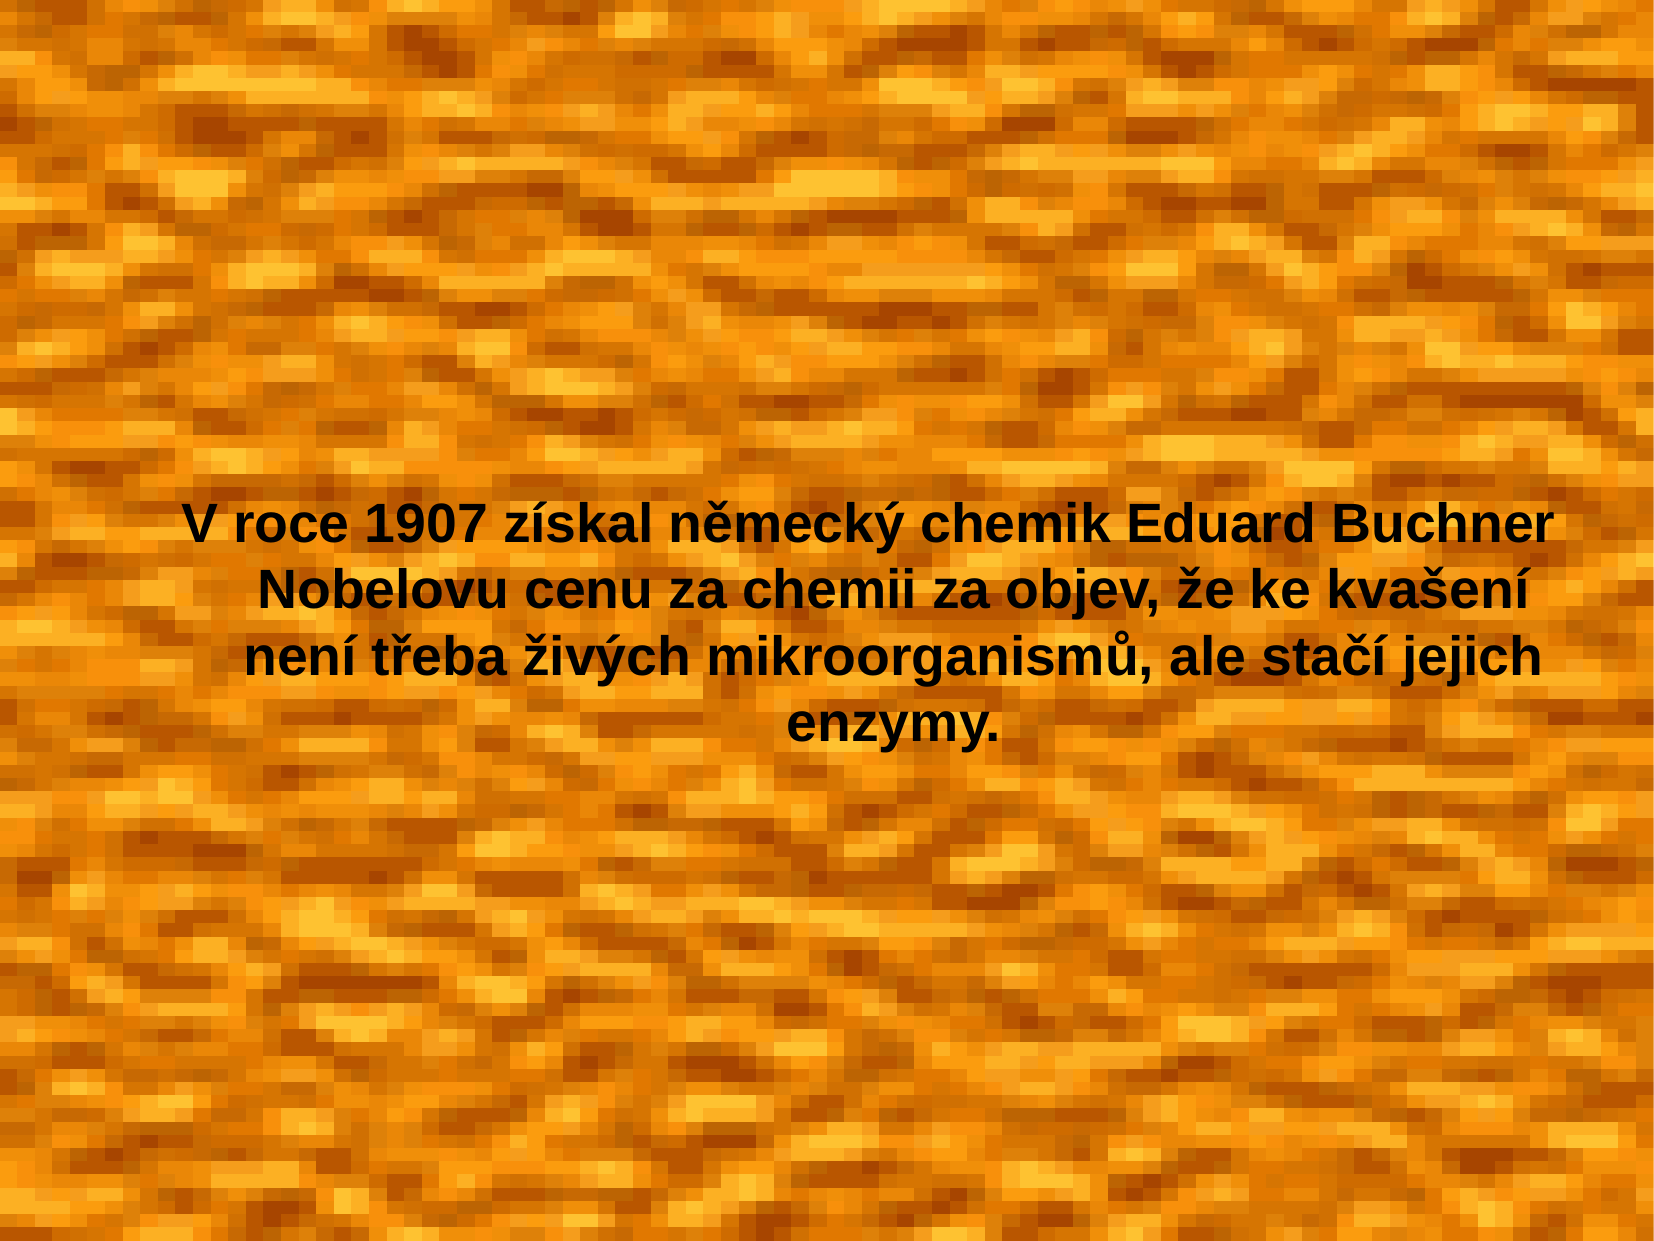

# V roce 1907 získal německý chemik Eduard Buchner Nobelovu cenu za chemii za objev, že ke kvašení není třeba živých mikroorganismů, ale stačí jejich enzymy.